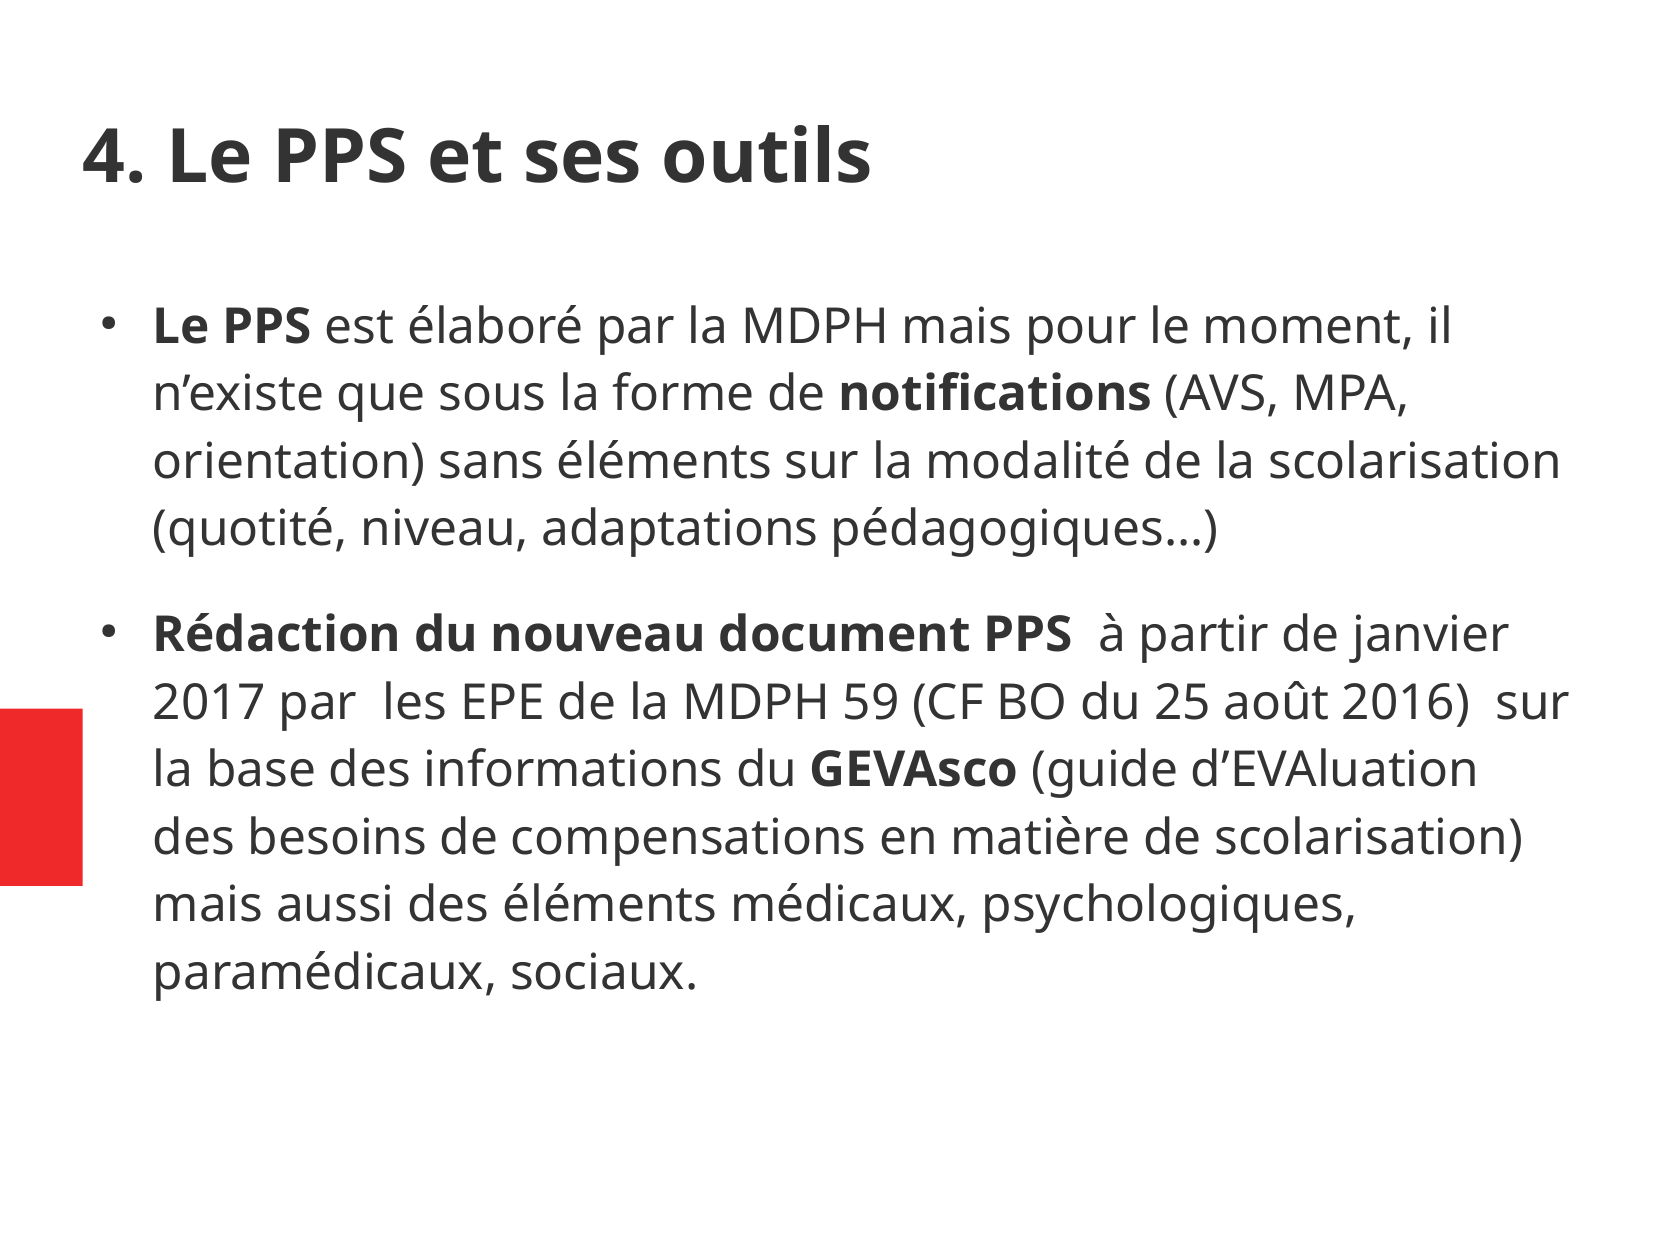

# 4. Le PPS et ses outils
Le PPS est élaboré par la MDPH mais pour le moment, il n’existe que sous la forme de notifications (AVS, MPA, orientation) sans éléments sur la modalité de la scolarisation (quotité, niveau, adaptations pédagogiques…)
Rédaction du nouveau document PPS à partir de janvier 2017 par les EPE de la MDPH 59 (CF BO du 25 août 2016) sur la base des informations du GEVAsco (guide d’EVAluation des besoins de compensations en matière de scolarisation) mais aussi des éléments médicaux, psychologiques, paramédicaux, sociaux.